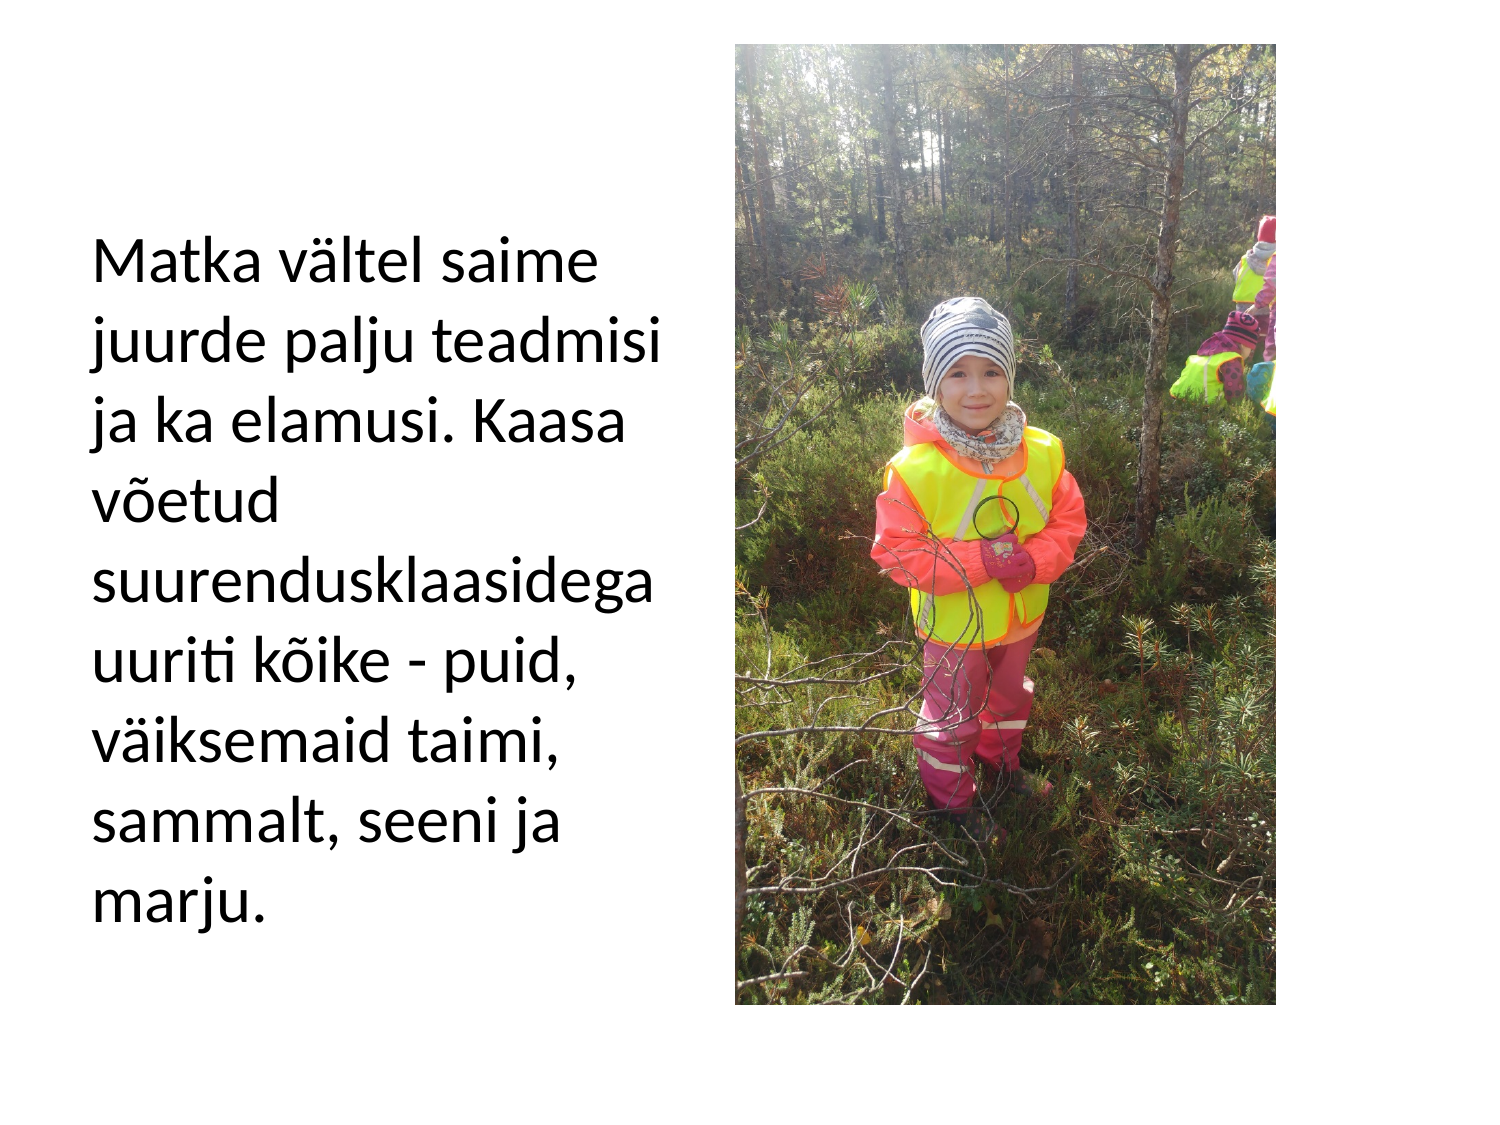

# Matka vältel saime juurde palju teadmisi ja ka elamusi. Kaasa võetud suurendusklaasidega uuriti kõike - puid, väiksemaid taimi, sammalt, seeni ja marju.